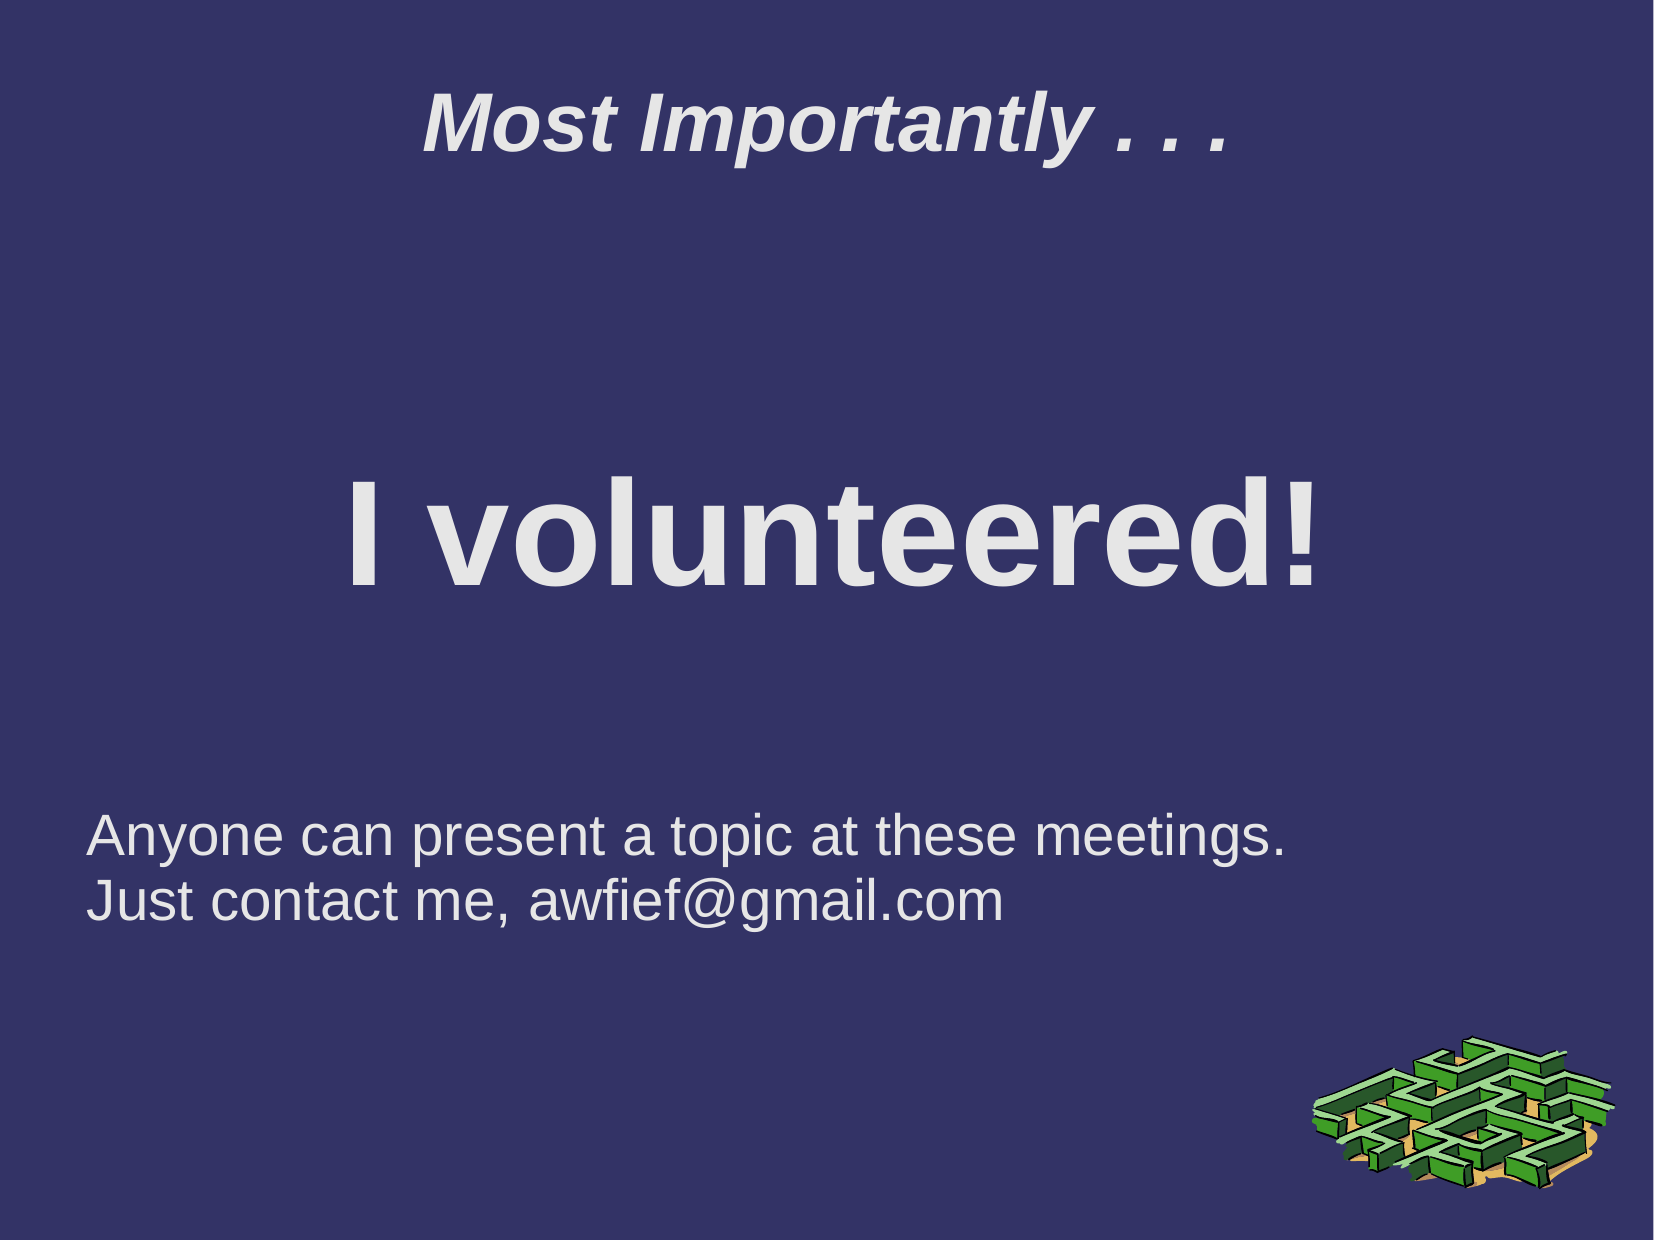

# Most Importantly . . .
I volunteered!
Anyone can present a topic at these meetings.
Just contact me, awfief@gmail.com